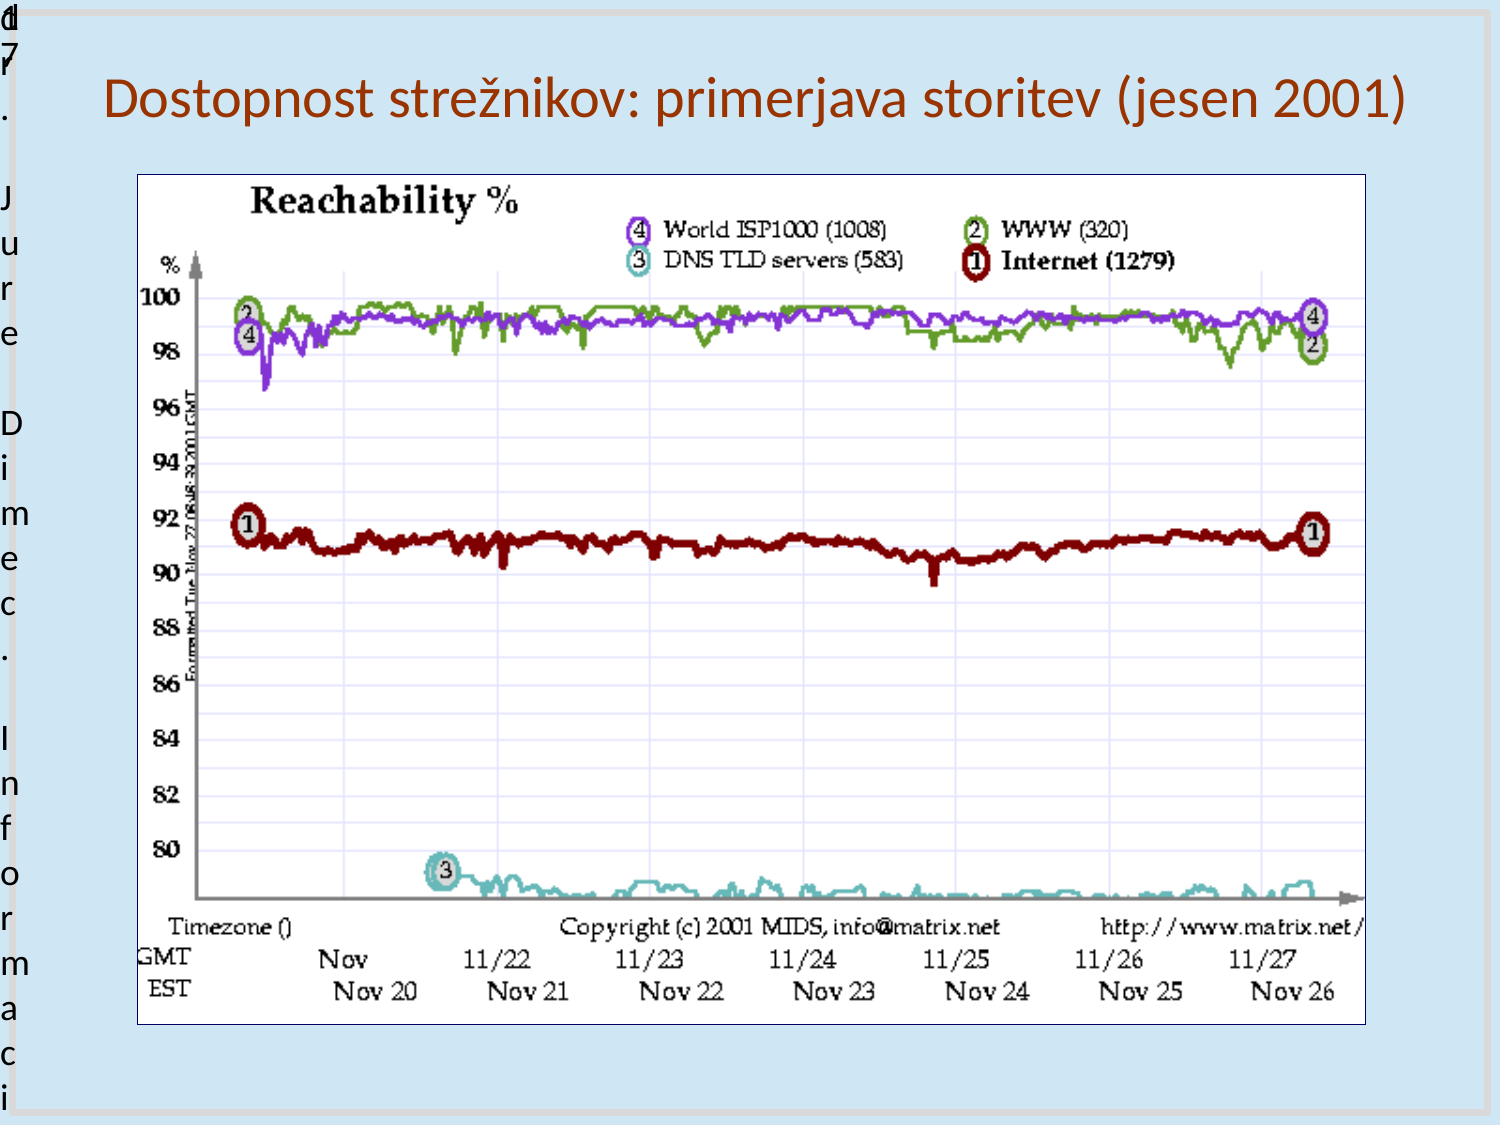

dr. Jure Dimec. Informacijski viri na Internetu (2012 / 13). Statistika prometa na Internetu.
# Dostopnost strežnikov: primerjava storitev (jesen 2001)